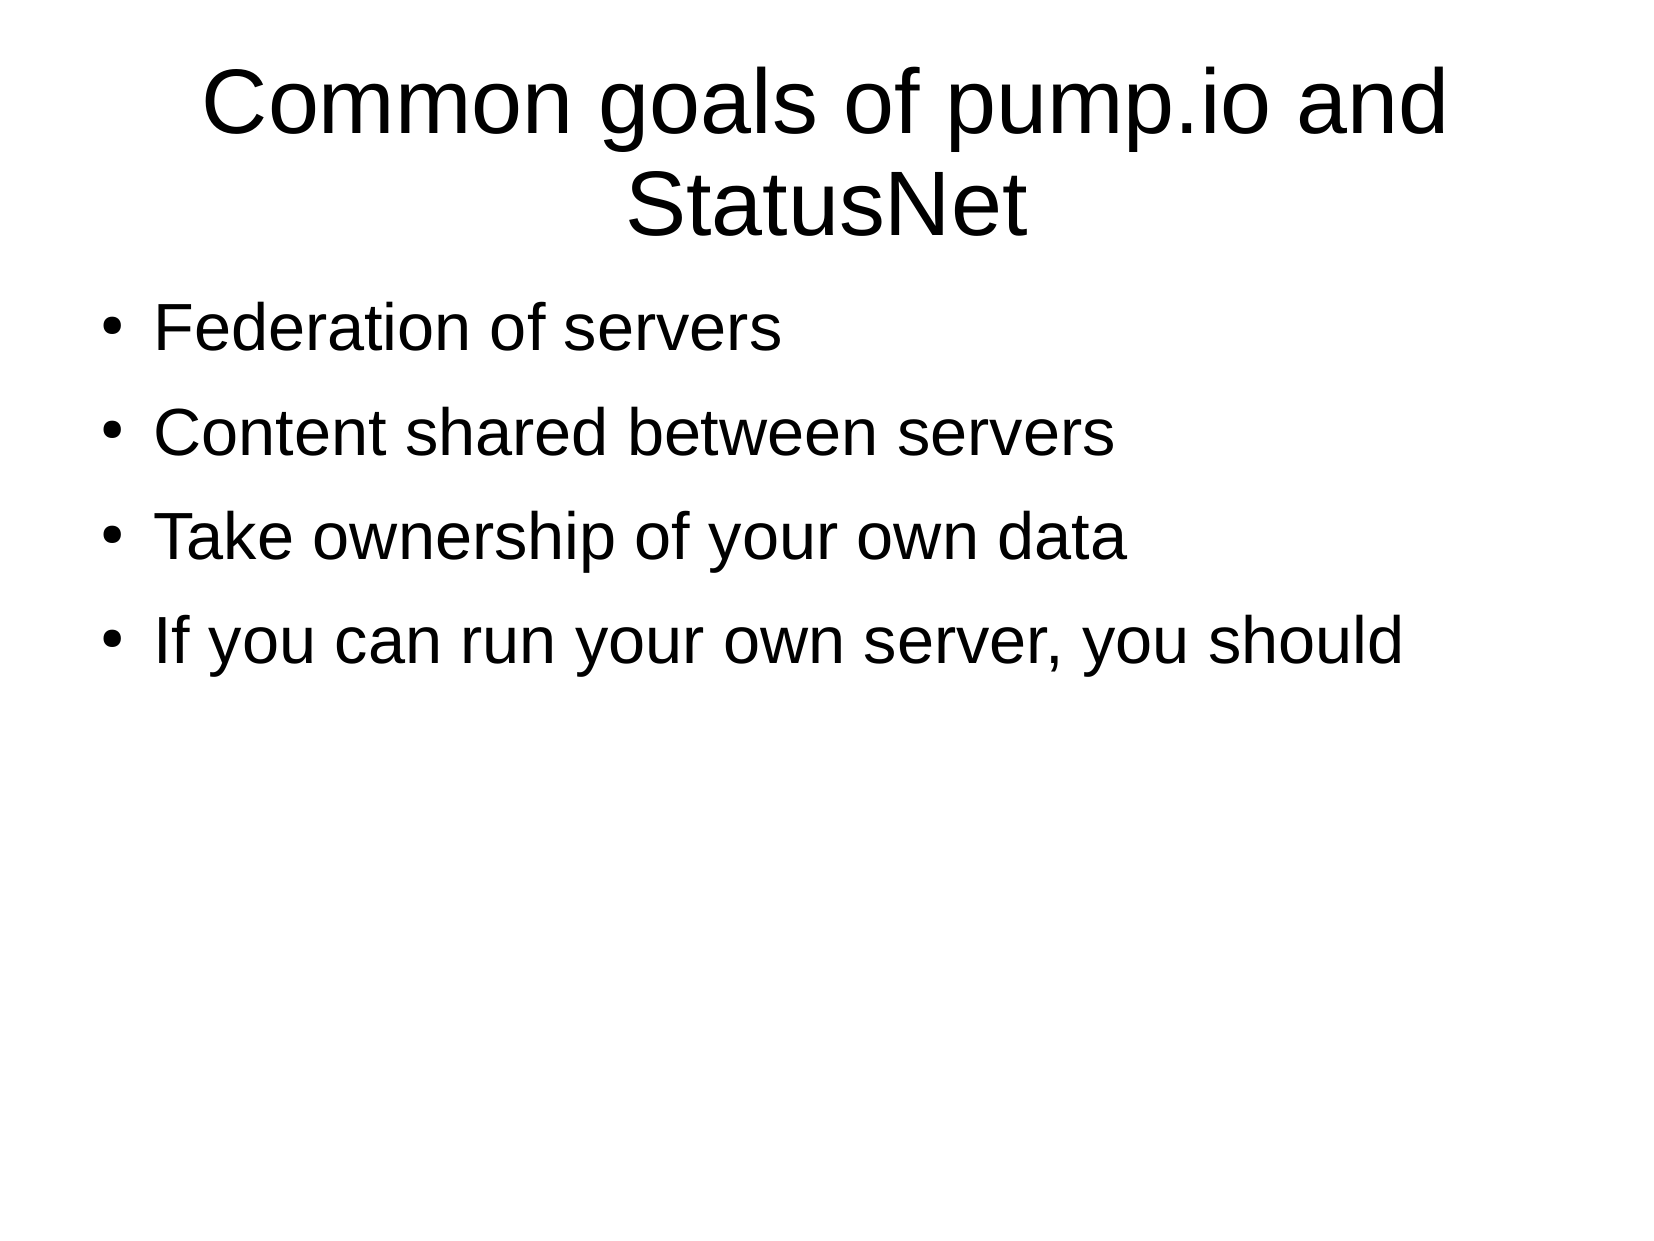

# Common goals of pump.io and StatusNet
Federation of servers
Content shared between servers
Take ownership of your own data
If you can run your own server, you should